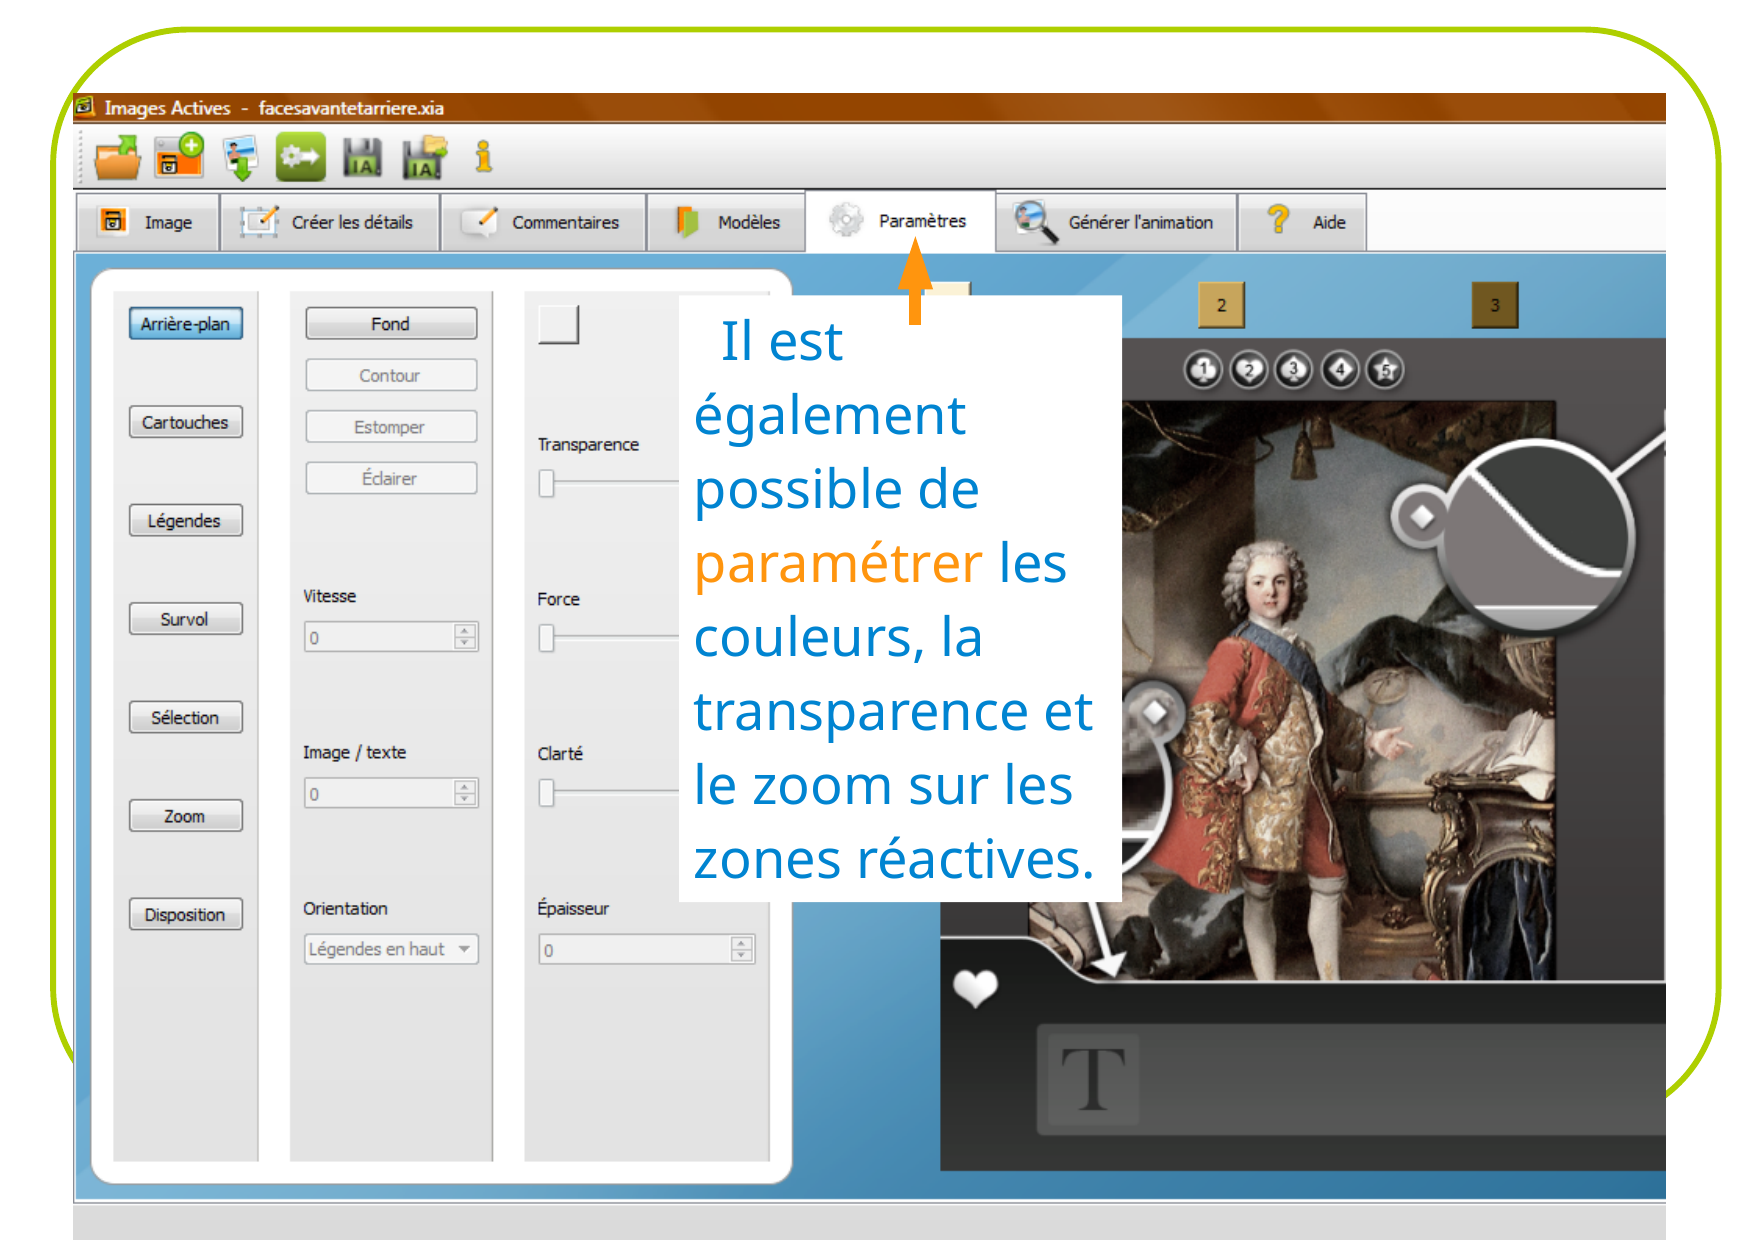

Il est également possible de paramétrer les couleurs, la transparence et le zoom sur les zones réactives.